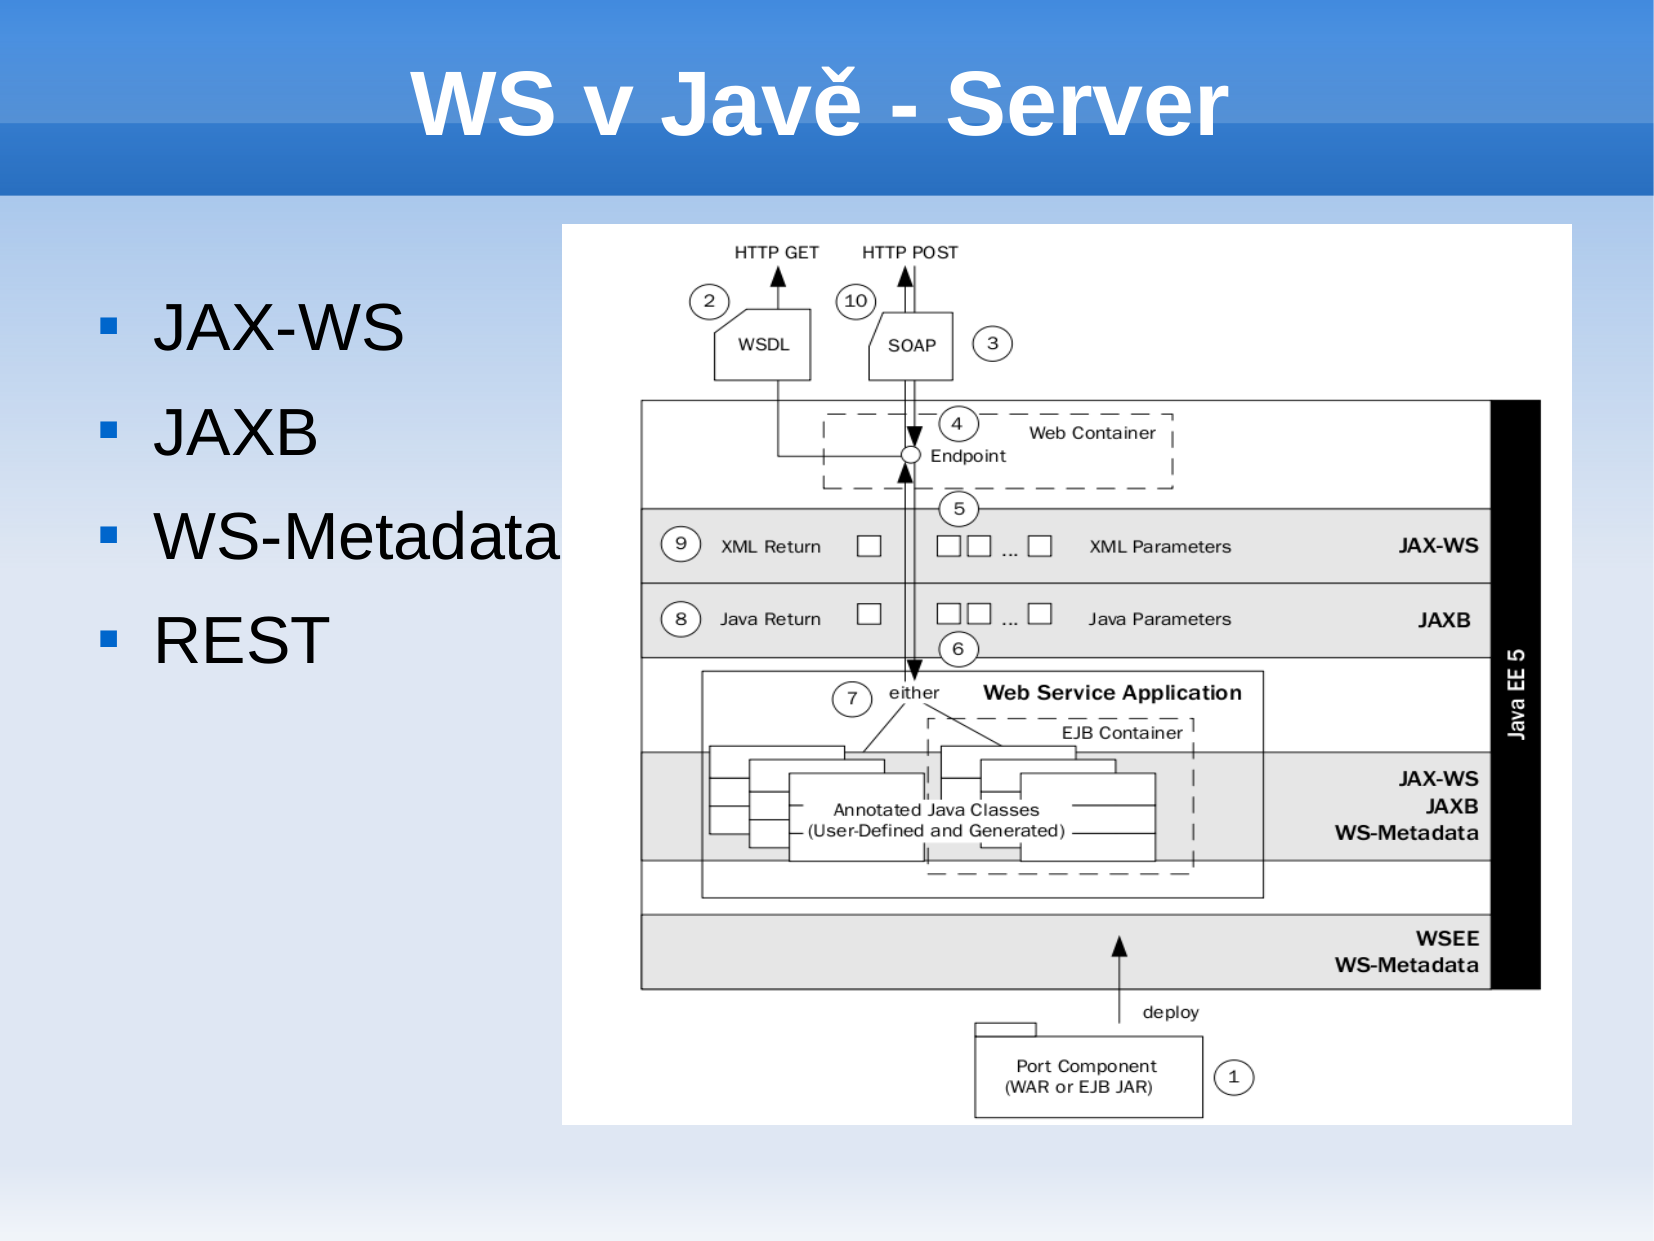

# WS v Javě - Server
JAX-WS
JAXB
WS-Metadata
REST